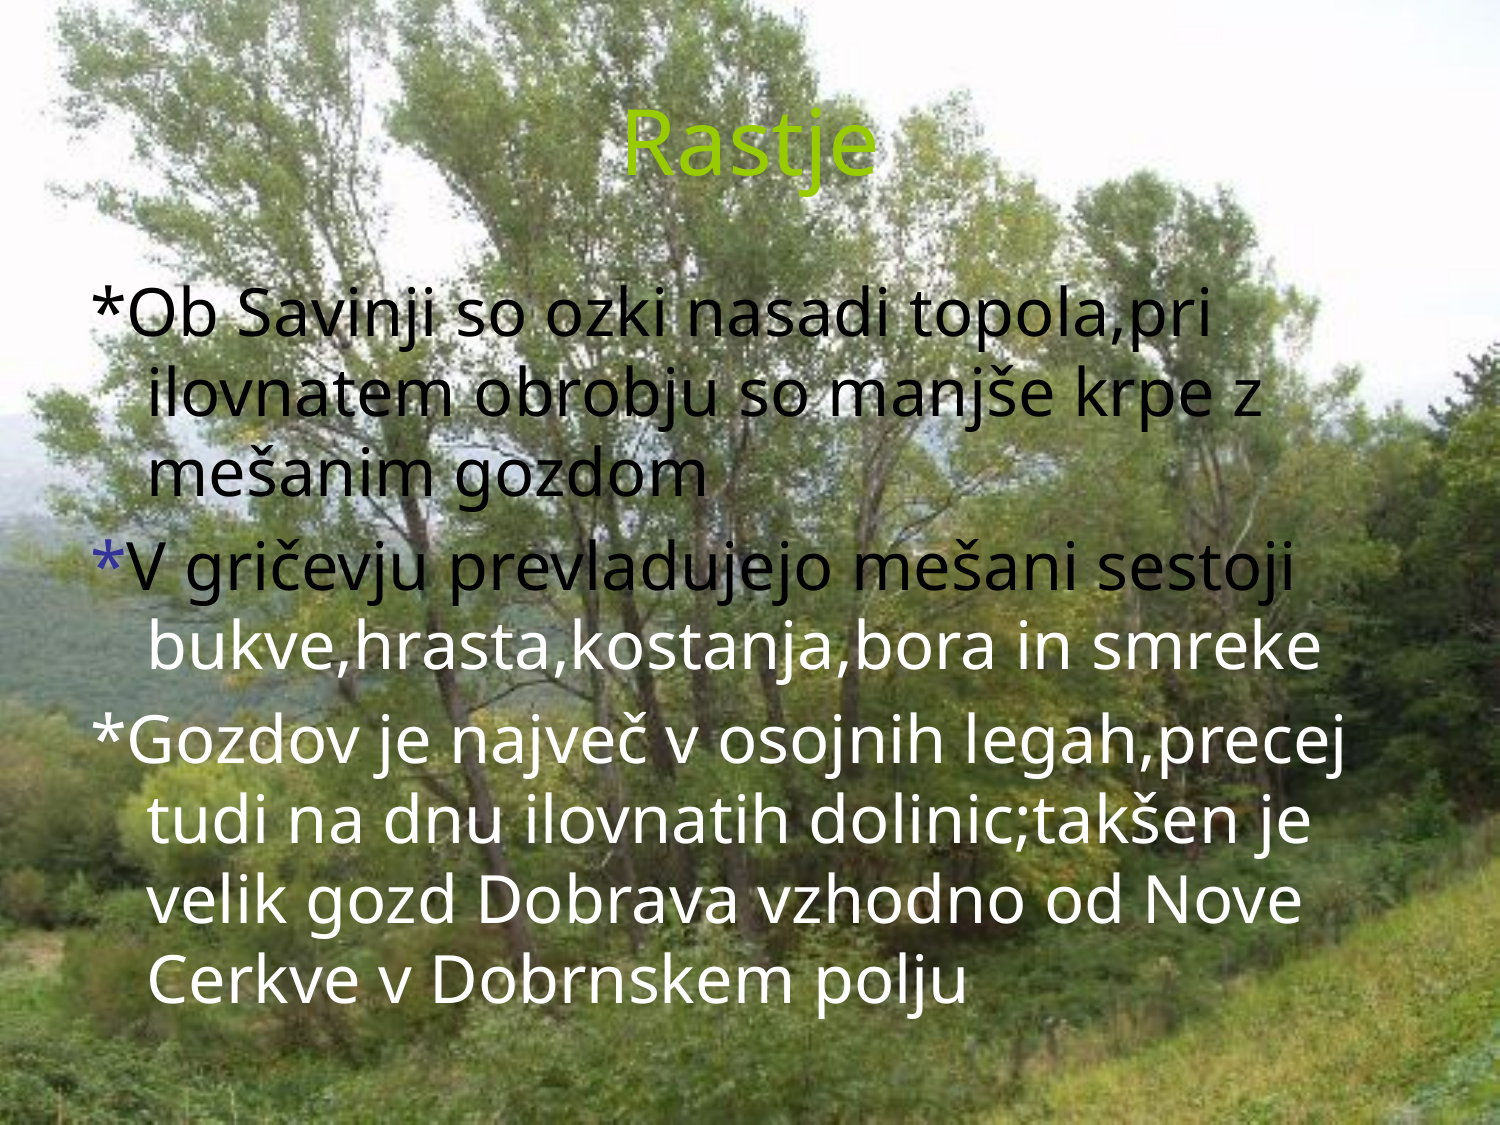

# Rastje
*Ob Savinji so ozki nasadi topola,pri ilovnatem obrobju so manjše krpe z mešanim gozdom
*V gričevju prevladujejo mešani sestoji bukve,hrasta,kostanja,bora in smreke
*Gozdov je največ v osojnih legah,precej tudi na dnu ilovnatih dolinic;takšen je velik gozd Dobrava vzhodno od Nove Cerkve v Dobrnskem polju